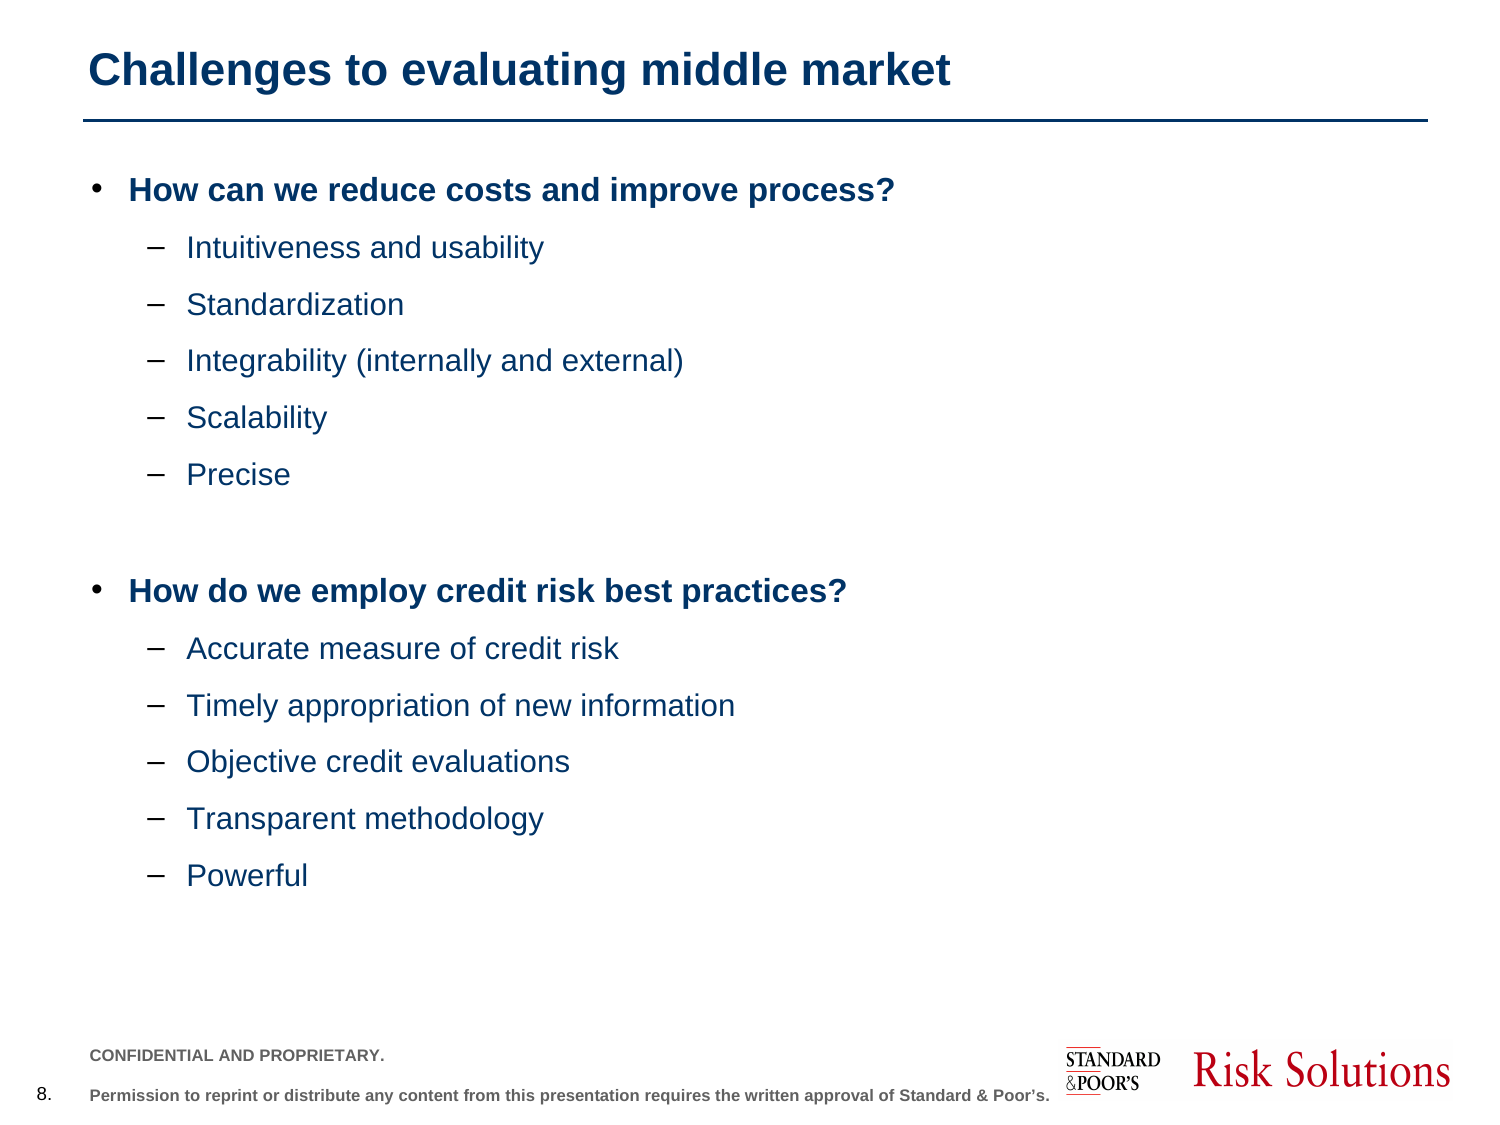

Challenges to evaluating middle market
# How can we reduce costs and improve process?
Intuitiveness and usability
Standardization
Integrability (internally and external)
Scalability
Precise
How do we employ credit risk best practices?
Accurate measure of credit risk
Timely appropriation of new information
Objective credit evaluations
Transparent methodology
Powerful